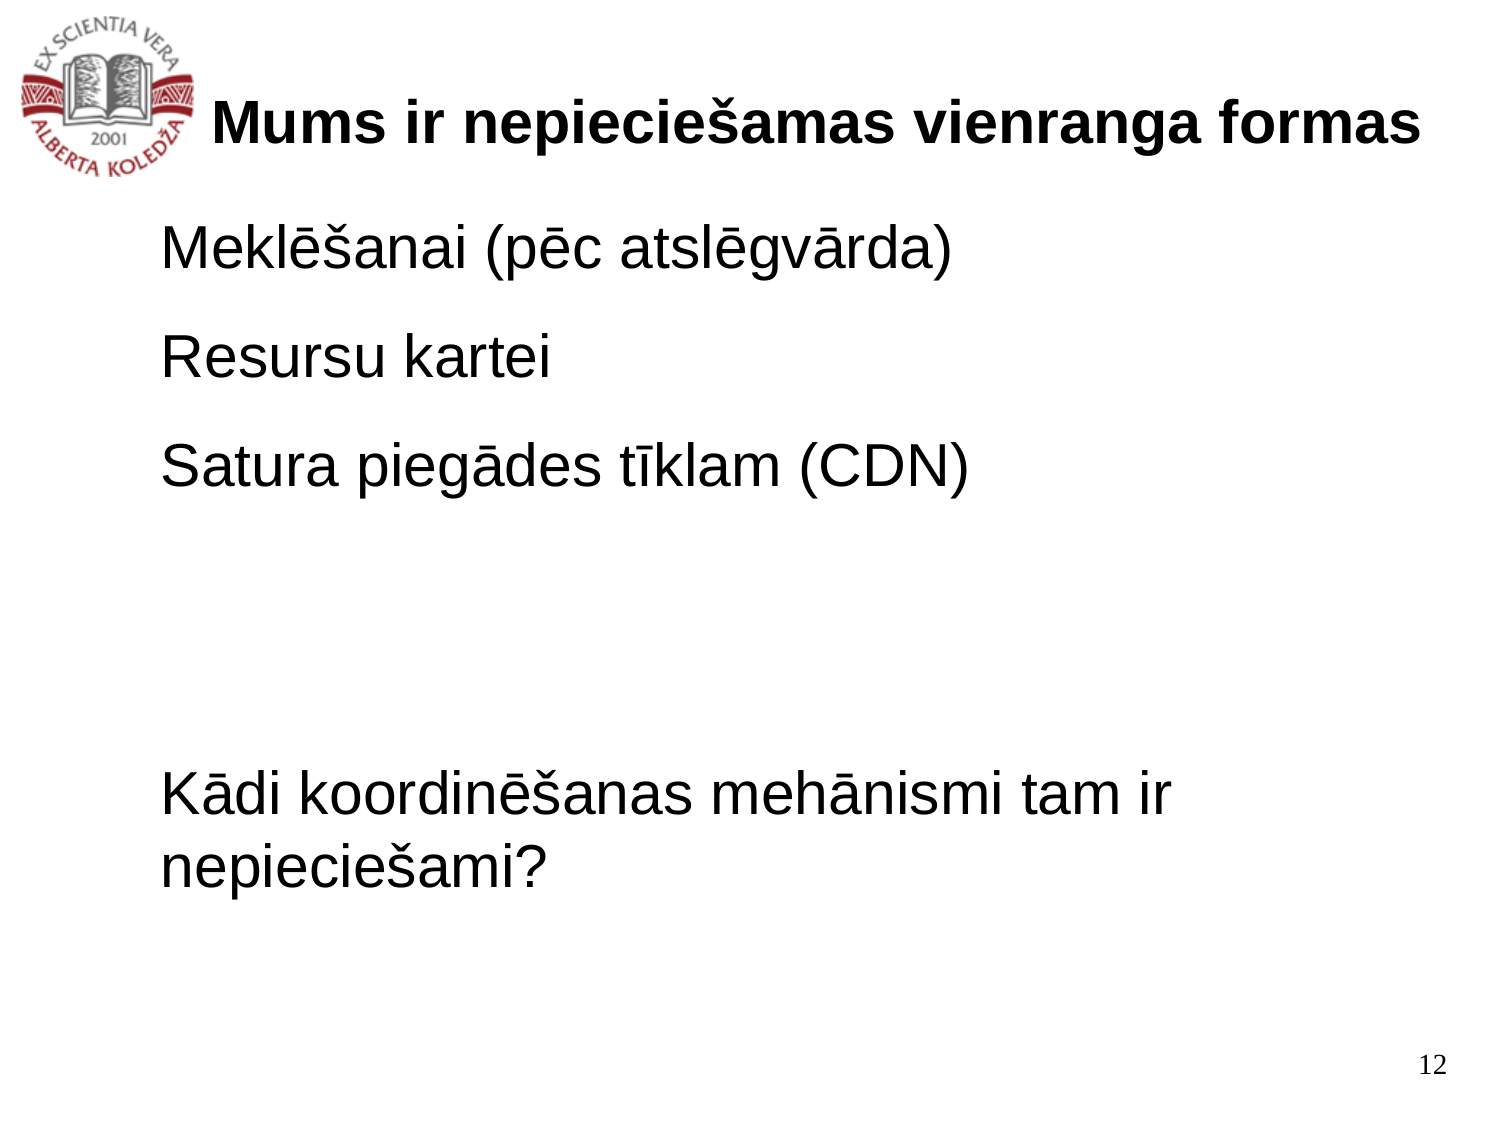

# Mums ir nepieciešamas vienranga formas
Meklēšanai (pēc atslēgvārda)
Resursu kartei
Satura piegādes tīklam (CDN)
Kādi koordinēšanas mehānismi tam ir nepieciešami?